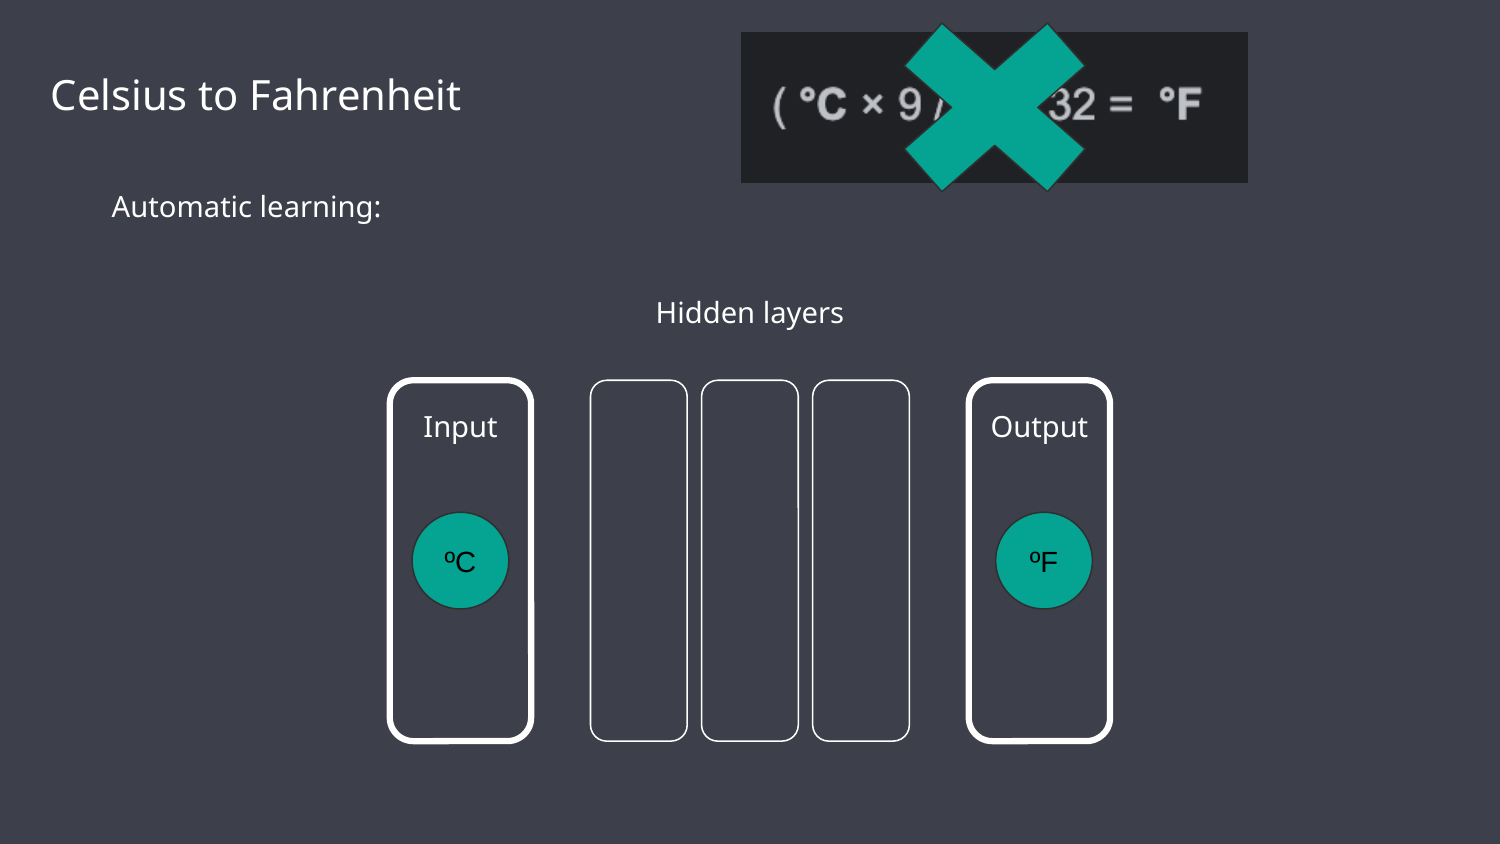

Celsius to Fahrenheit
Automatic learning:
Hidden layers
Input
Output
ºC
ºF